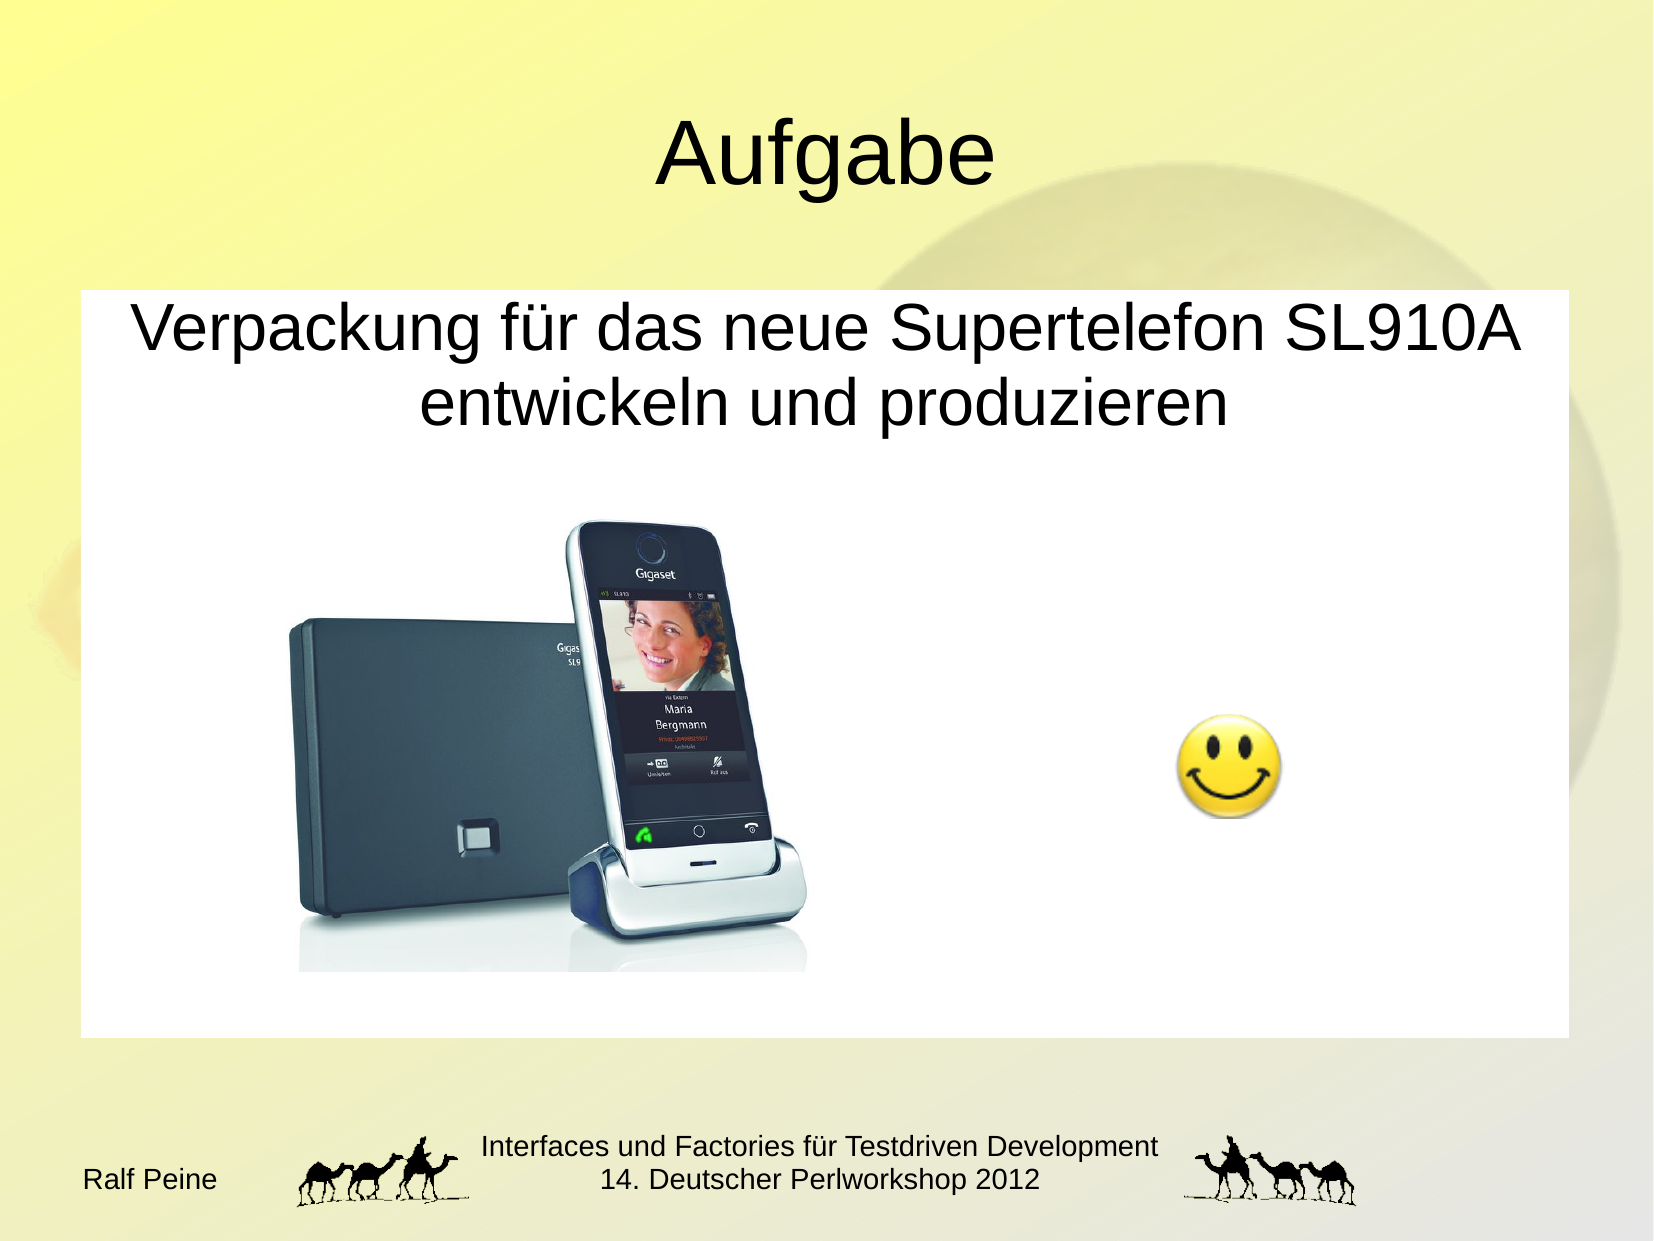

# Aufgabe
Verpackung für das neue Supertelefon SL910A entwickeln und produzieren